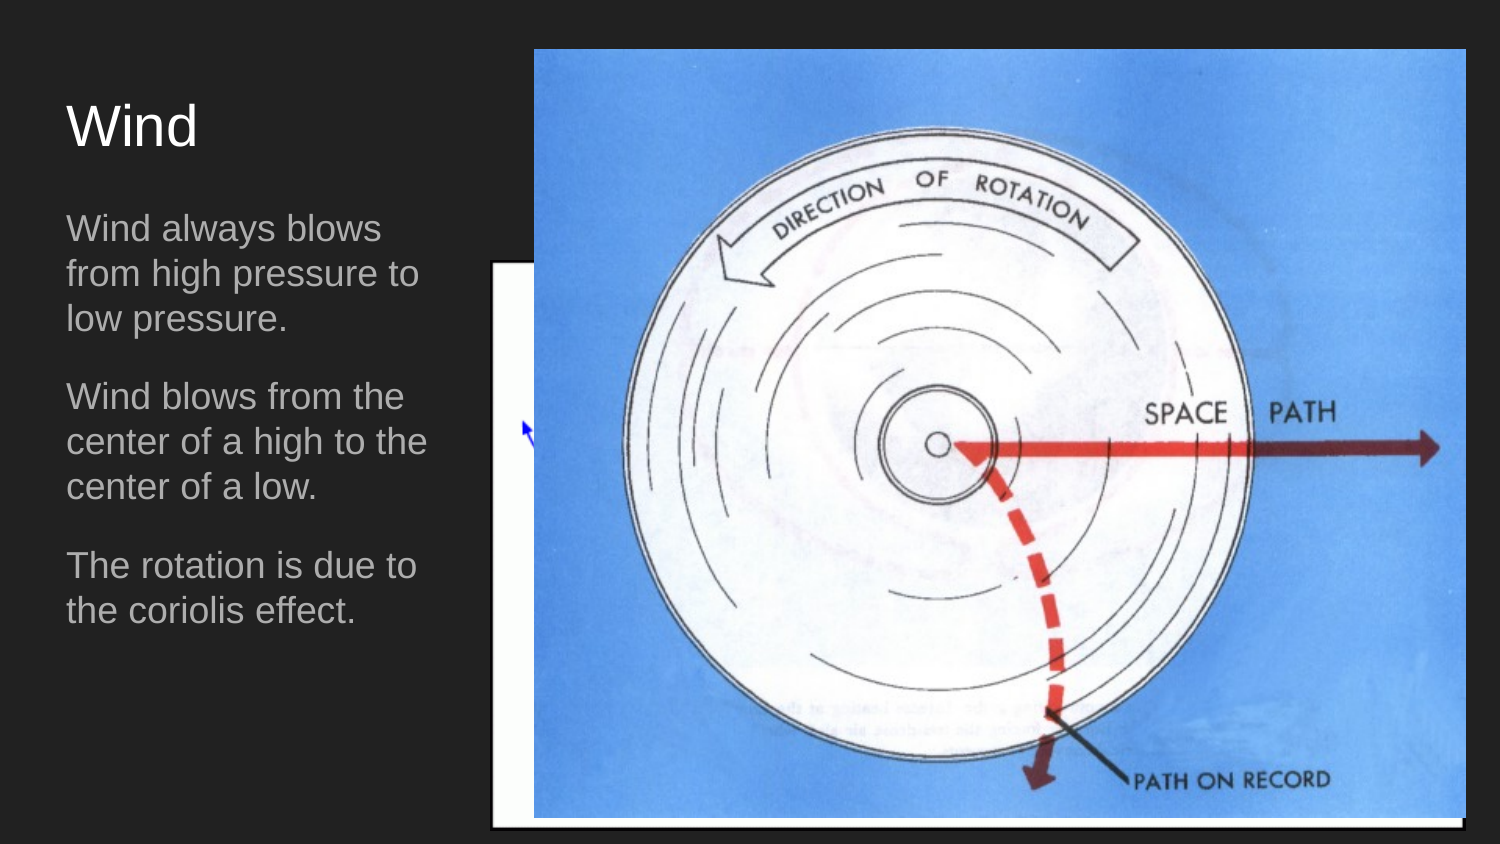

# Wind
Wind always blows from high pressure to low pressure.
Wind blows from the center of a high to the center of a low.
The rotation is due to the coriolis effect.